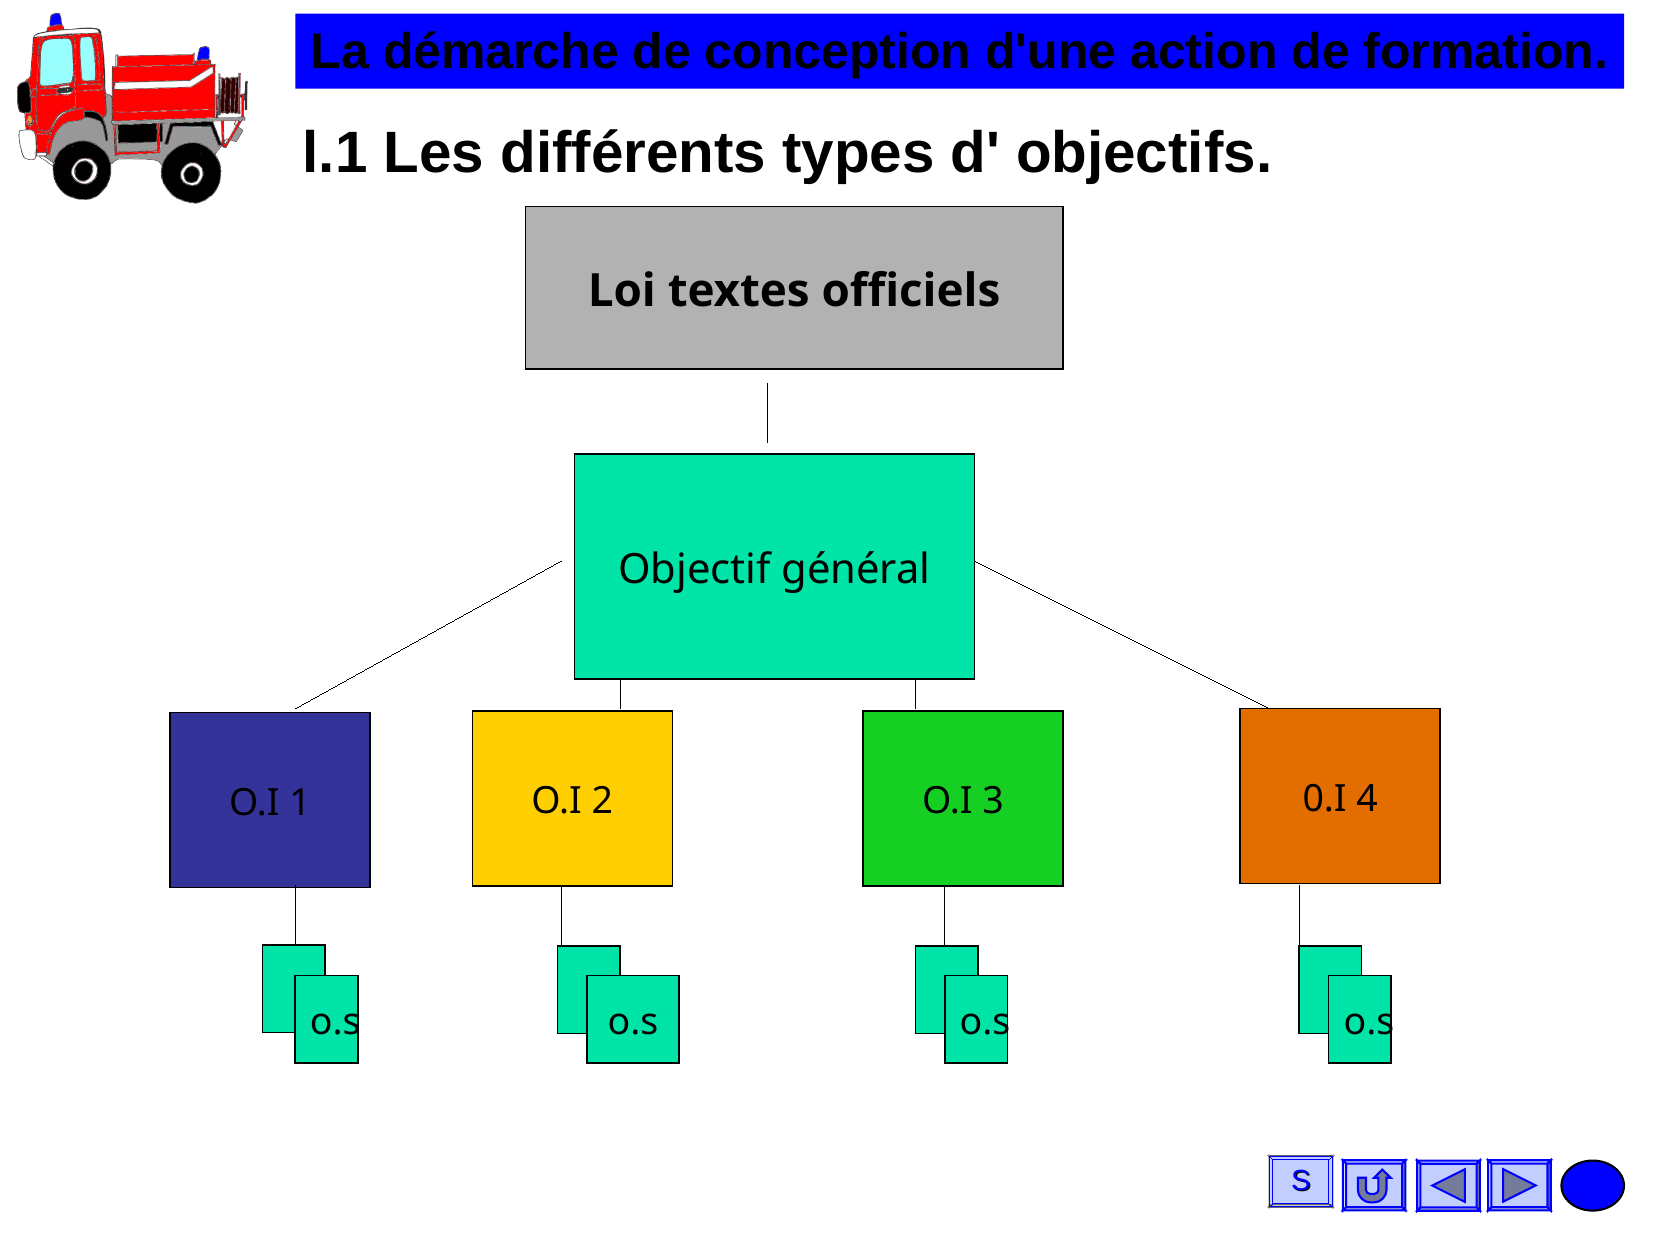

La démarche de conception d'une action de formation.
l.1 Les différents types d' objectifs.
Loi textes officiels
#
Objectif général
0.I 4
O.I 2
O.I 3
O.I 1
o.s
o.s
o.s
o.s